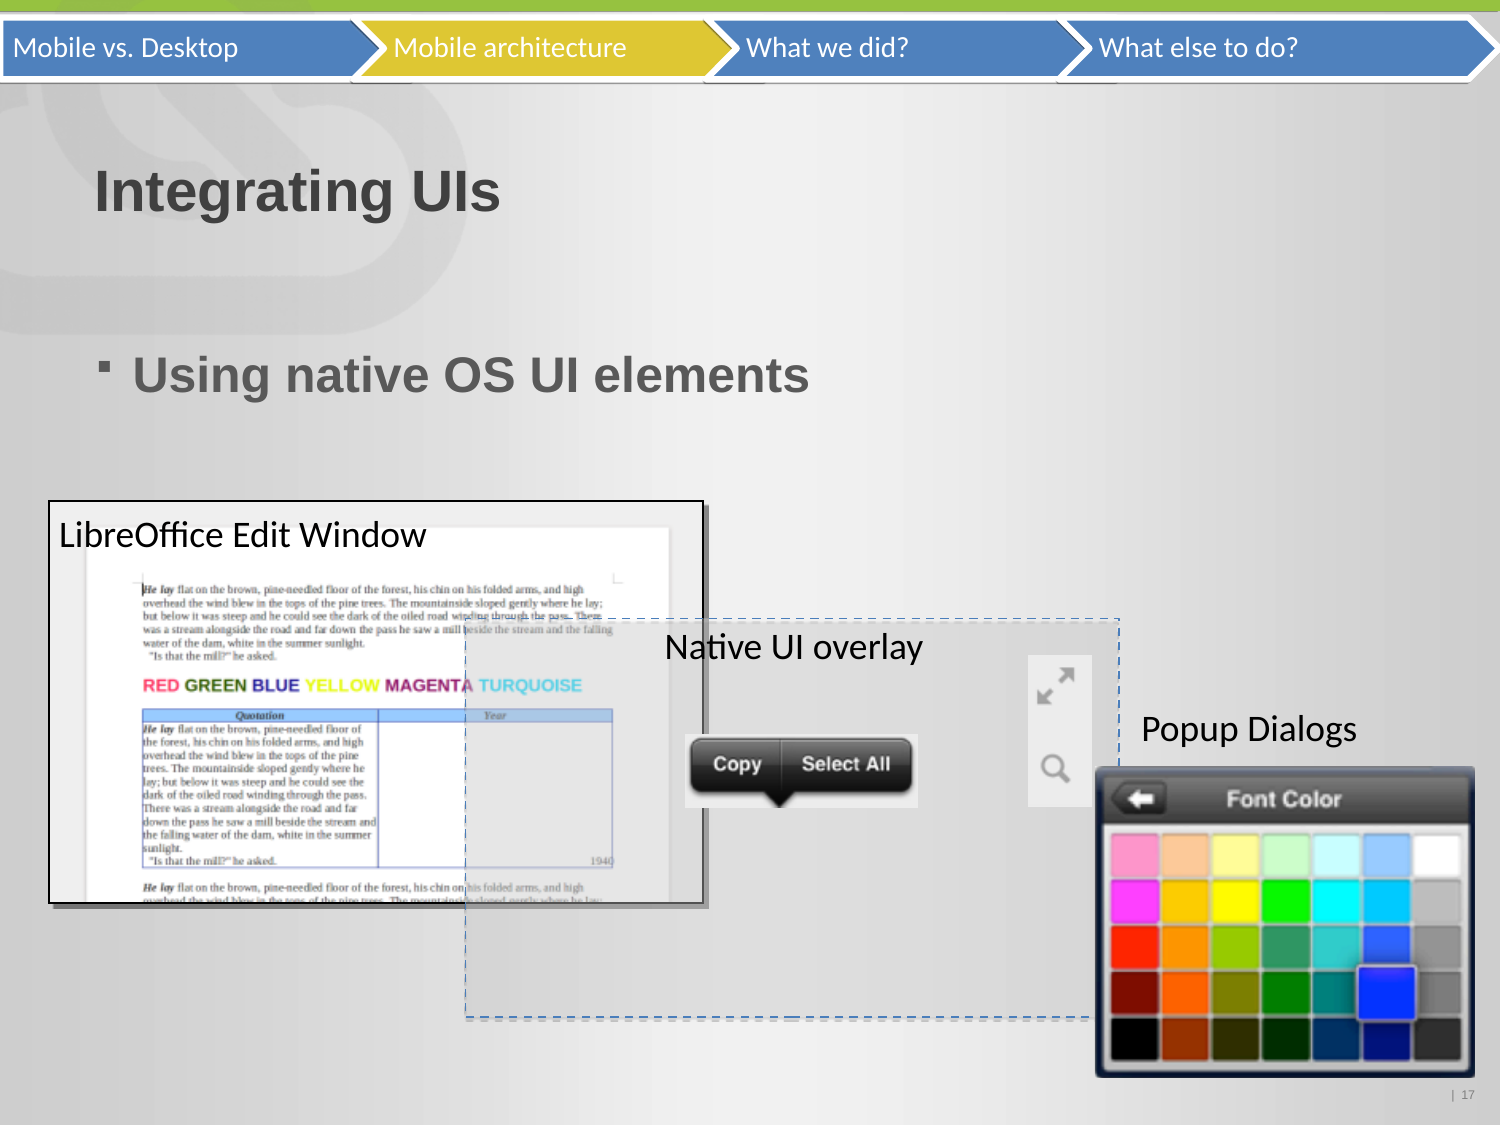

Mobile vs. Desktop
Mobile architecture
What we did?
What else to do?
# Integrating UIs
Using native OS UI elements
LibreOffice Edit Window
Native UI overlay
Popup Dialogs